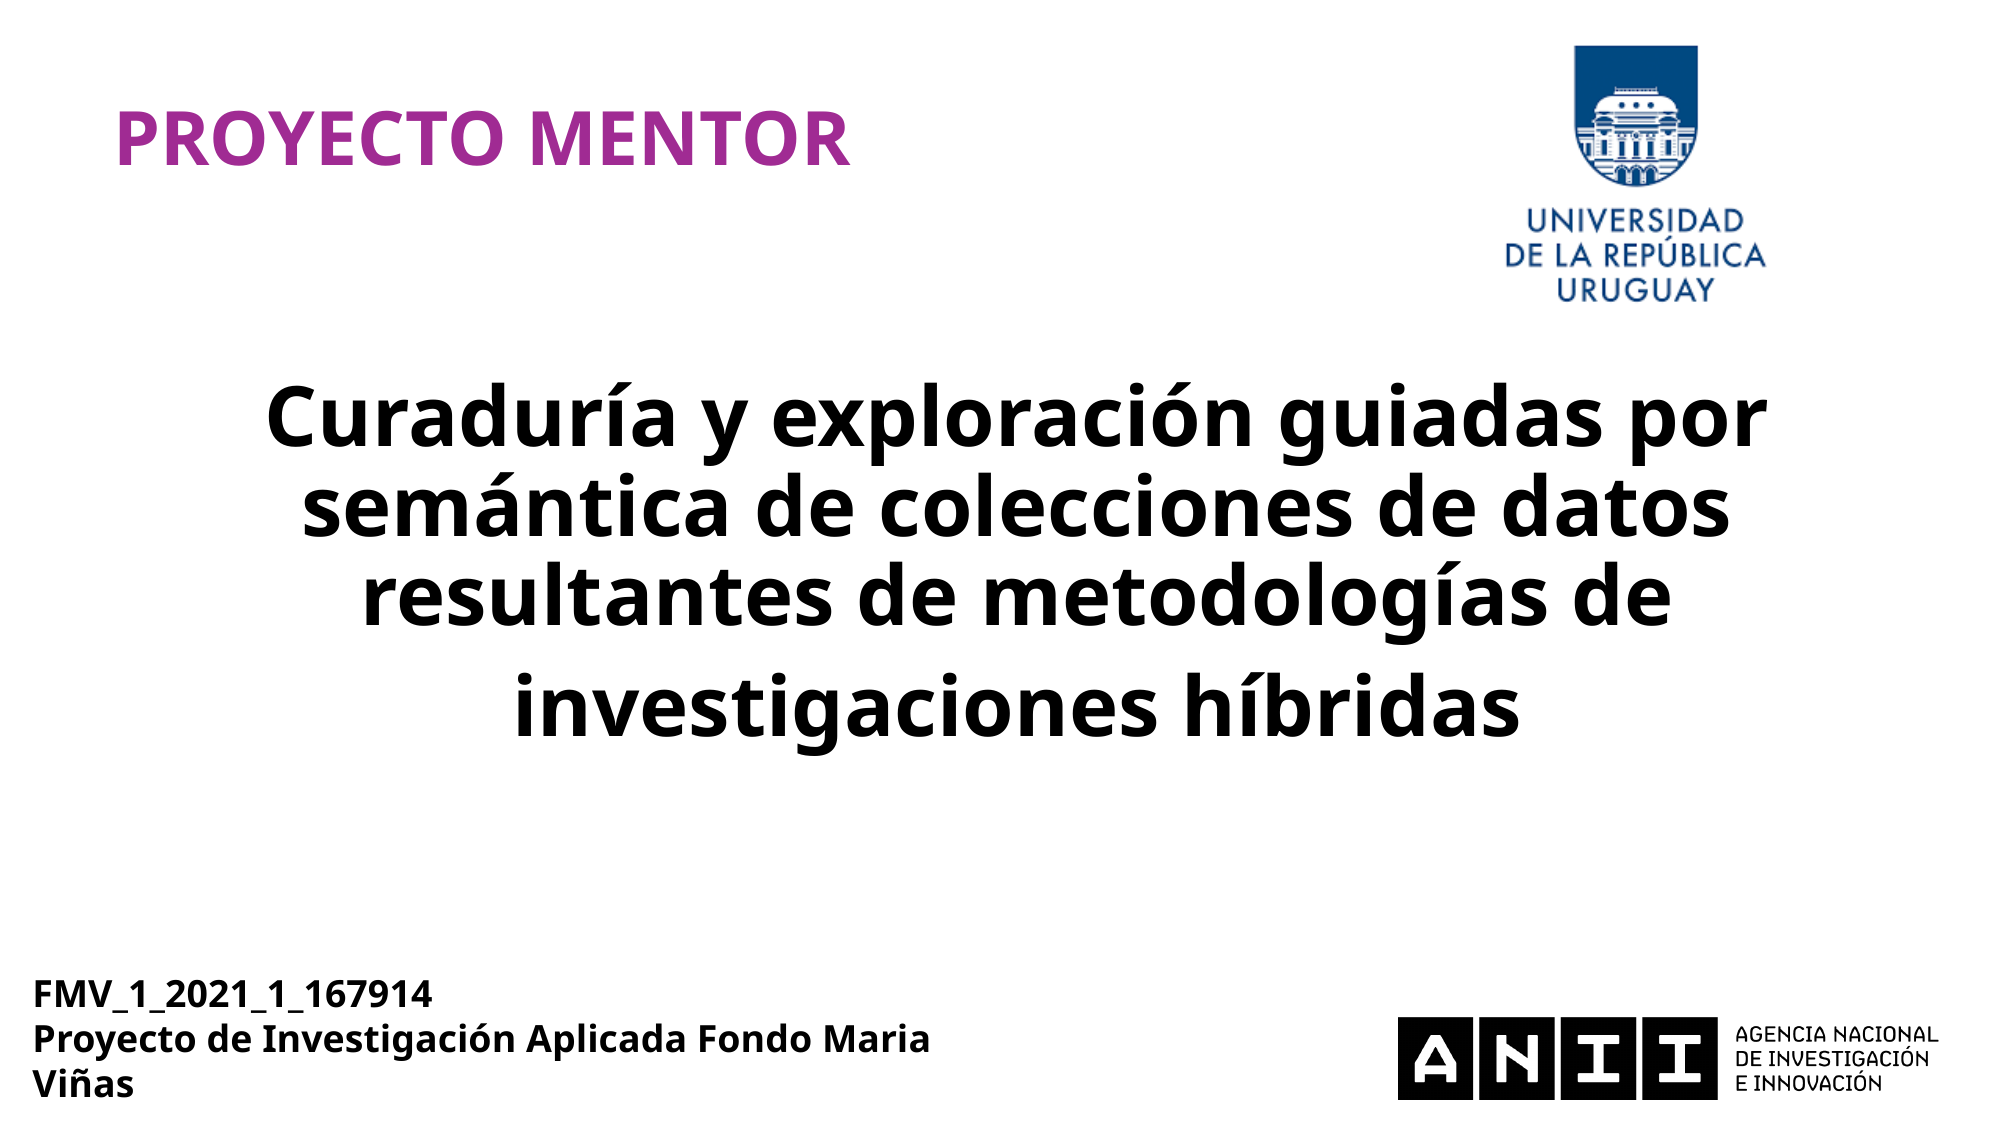

PROYECTO MENTOR
# Curaduría y exploración guiadas por semántica de colecciones de datos resultantes de metodologías de
investigaciones híbridas
FMV_1_2021_1_167914
Proyecto de Investigación Aplicada Fondo Maria Viñas